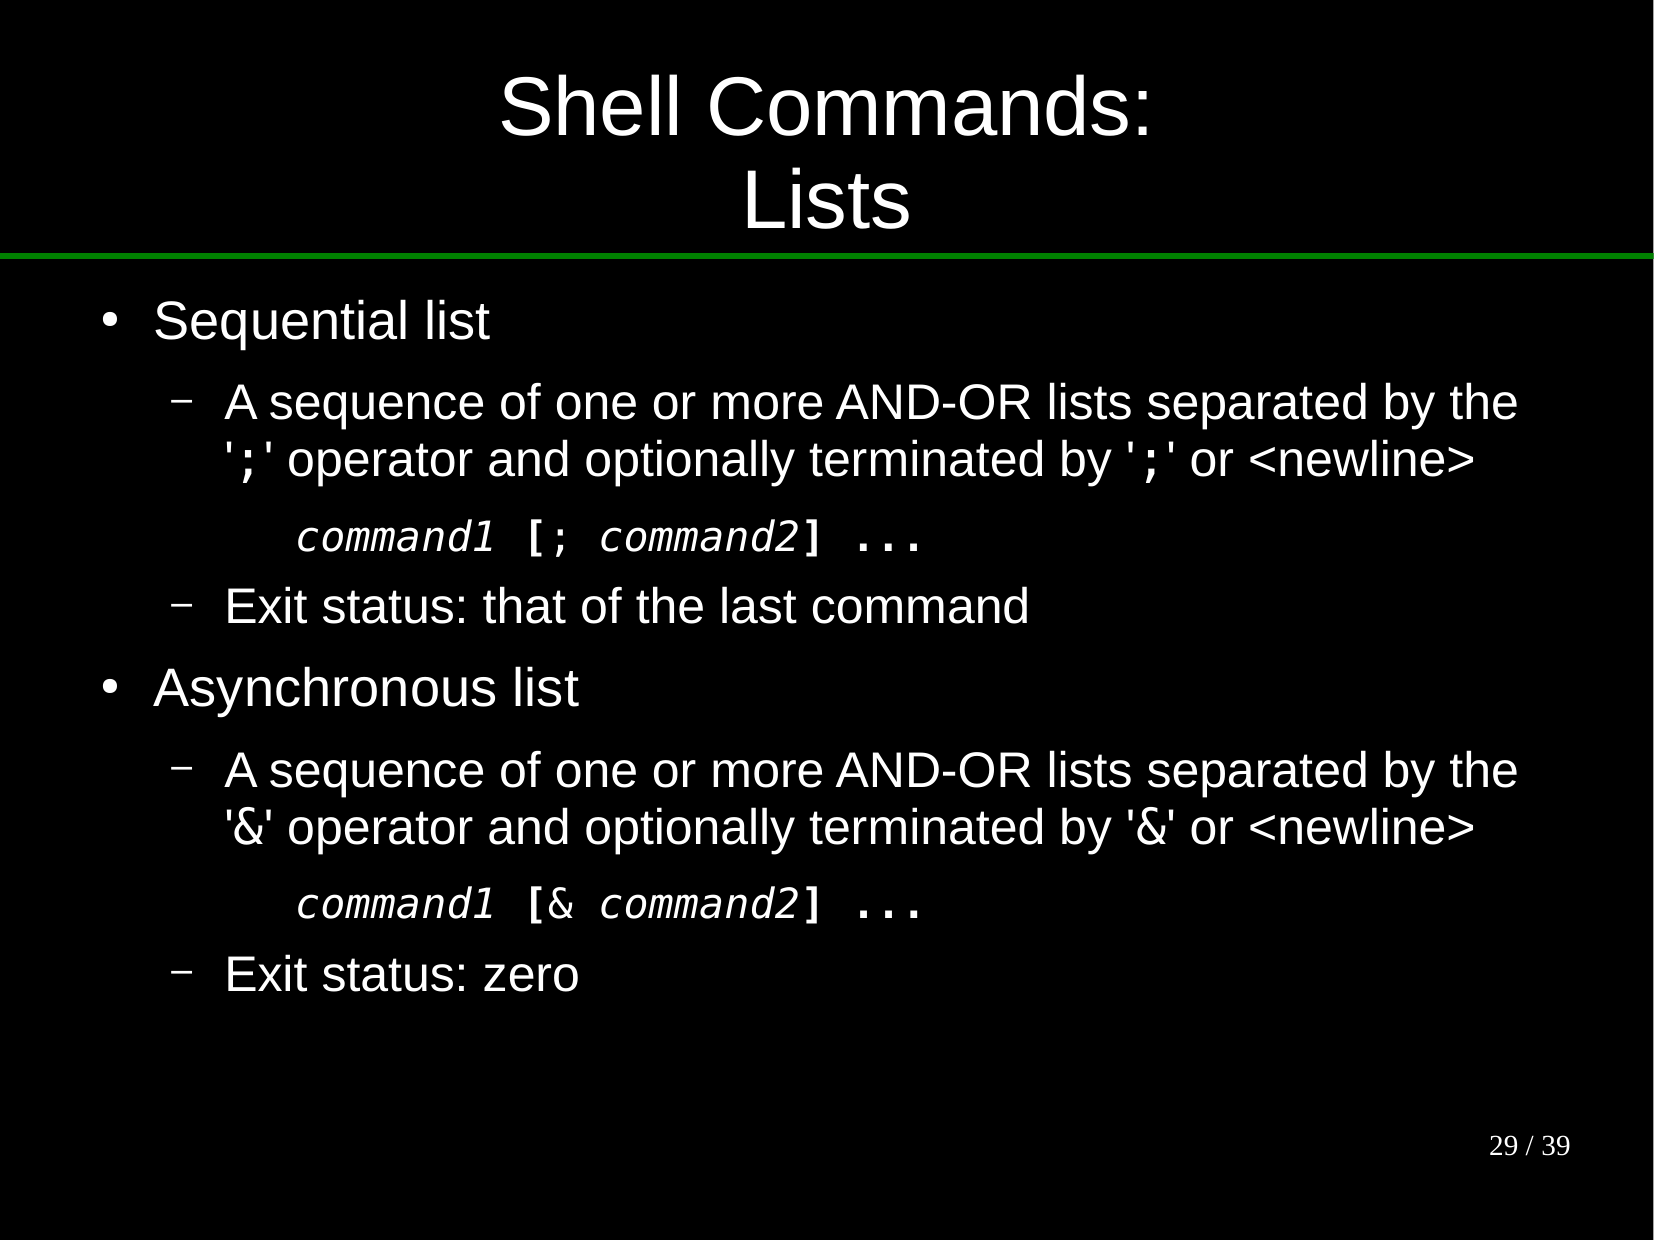

# Shell Commands: Lists
Sequential list
A sequence of one or more AND-OR lists separated by the ';' operator and optionally terminated by ';' or <newline>
command1 [; command2] ...
Exit status: that of the last command
Asynchronous list
A sequence of one or more AND-OR lists separated by the '&' operator and optionally terminated by '&' or <newline>
command1 [& command2] ...
Exit status: zero
29